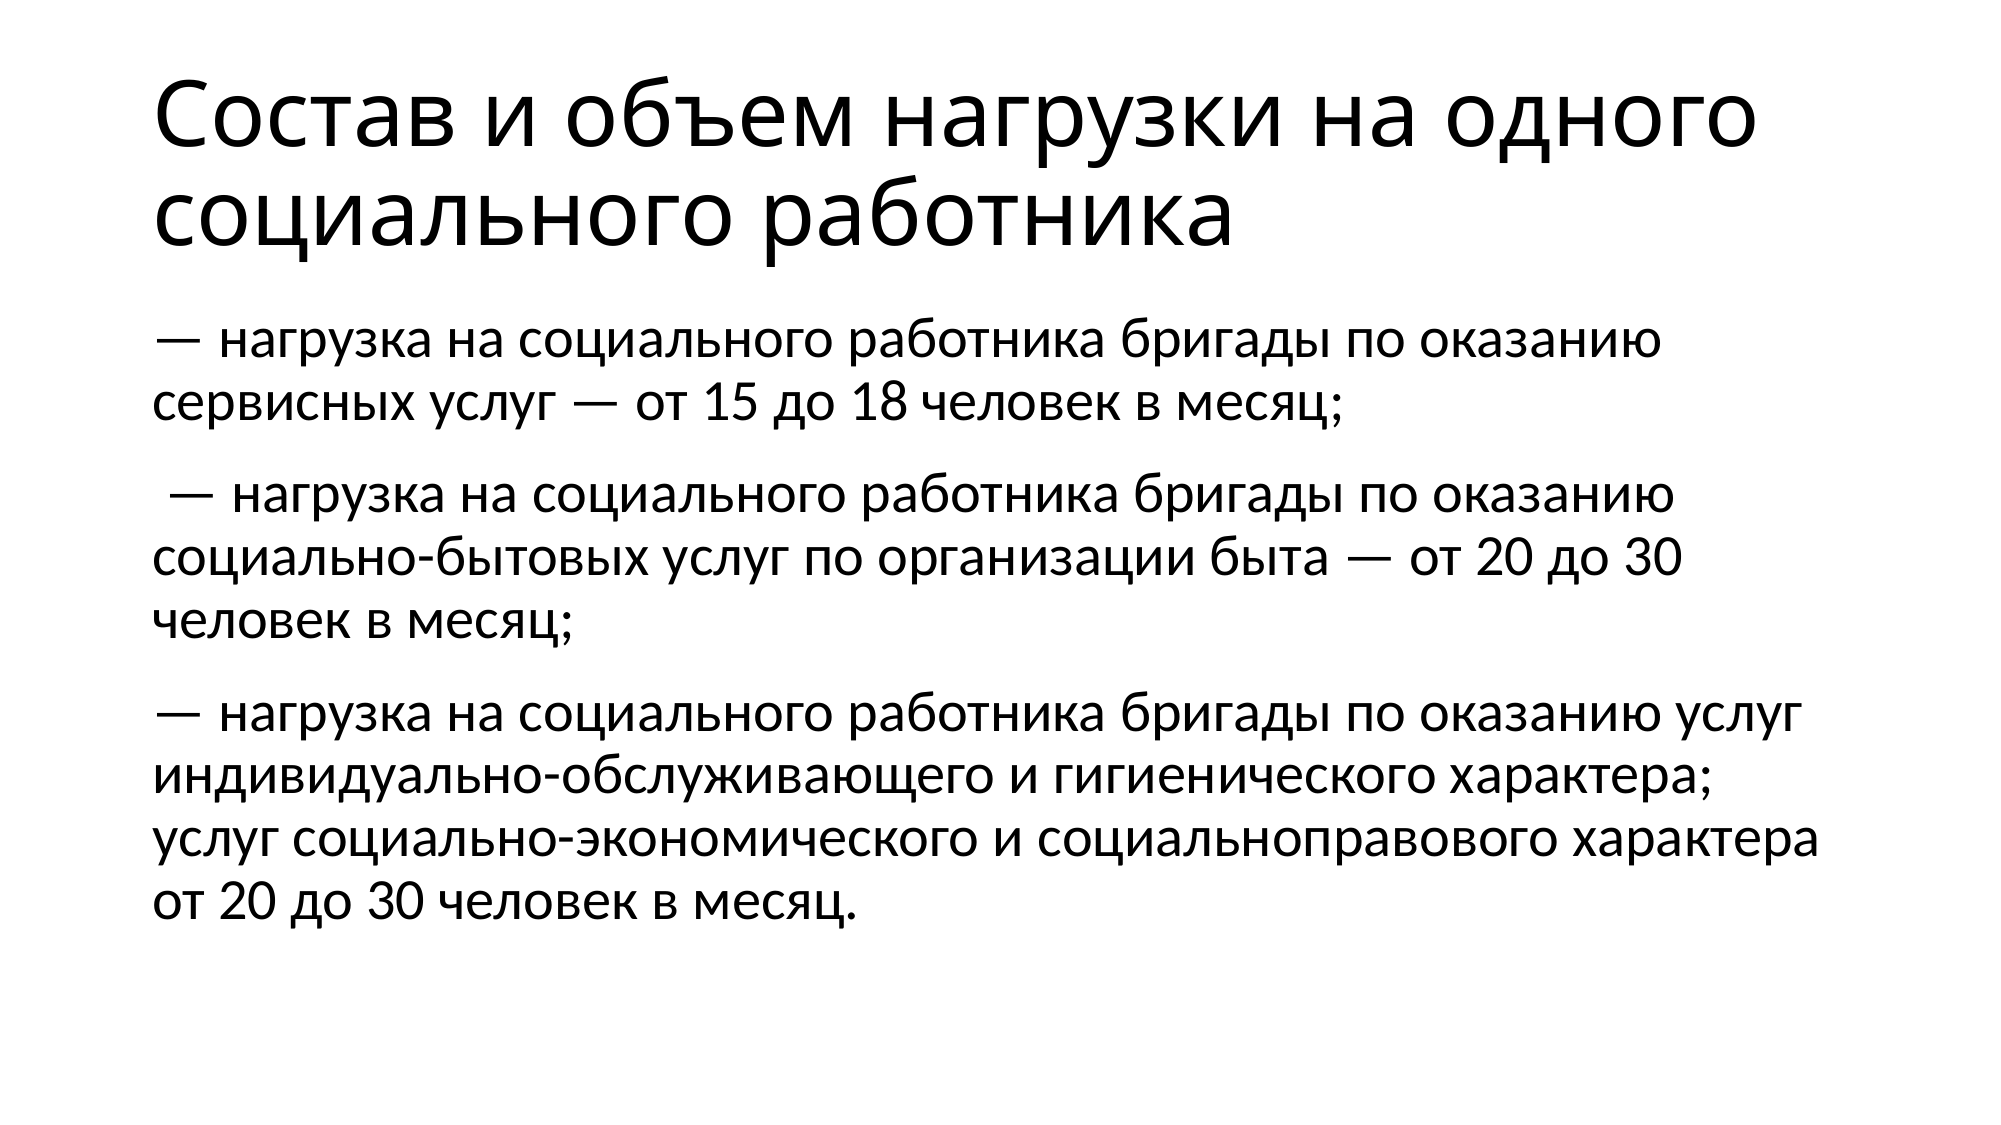

# Состав и объем нагрузки на одного социального работника
— нагрузка на социального работника бригады по оказанию сервисных услуг — от 15 до 18 человек в месяц;
 — нагрузка на социального работника бригады по оказанию социально-бытовых услуг по организации быта — от 20 до 30 человек в месяц;
— нагрузка на социального работника бригады по оказанию услуг индивидуально-обслуживающего и гигиенического характера; услуг социально-экономического и социальноправового характера от 20 до 30 человек в месяц.